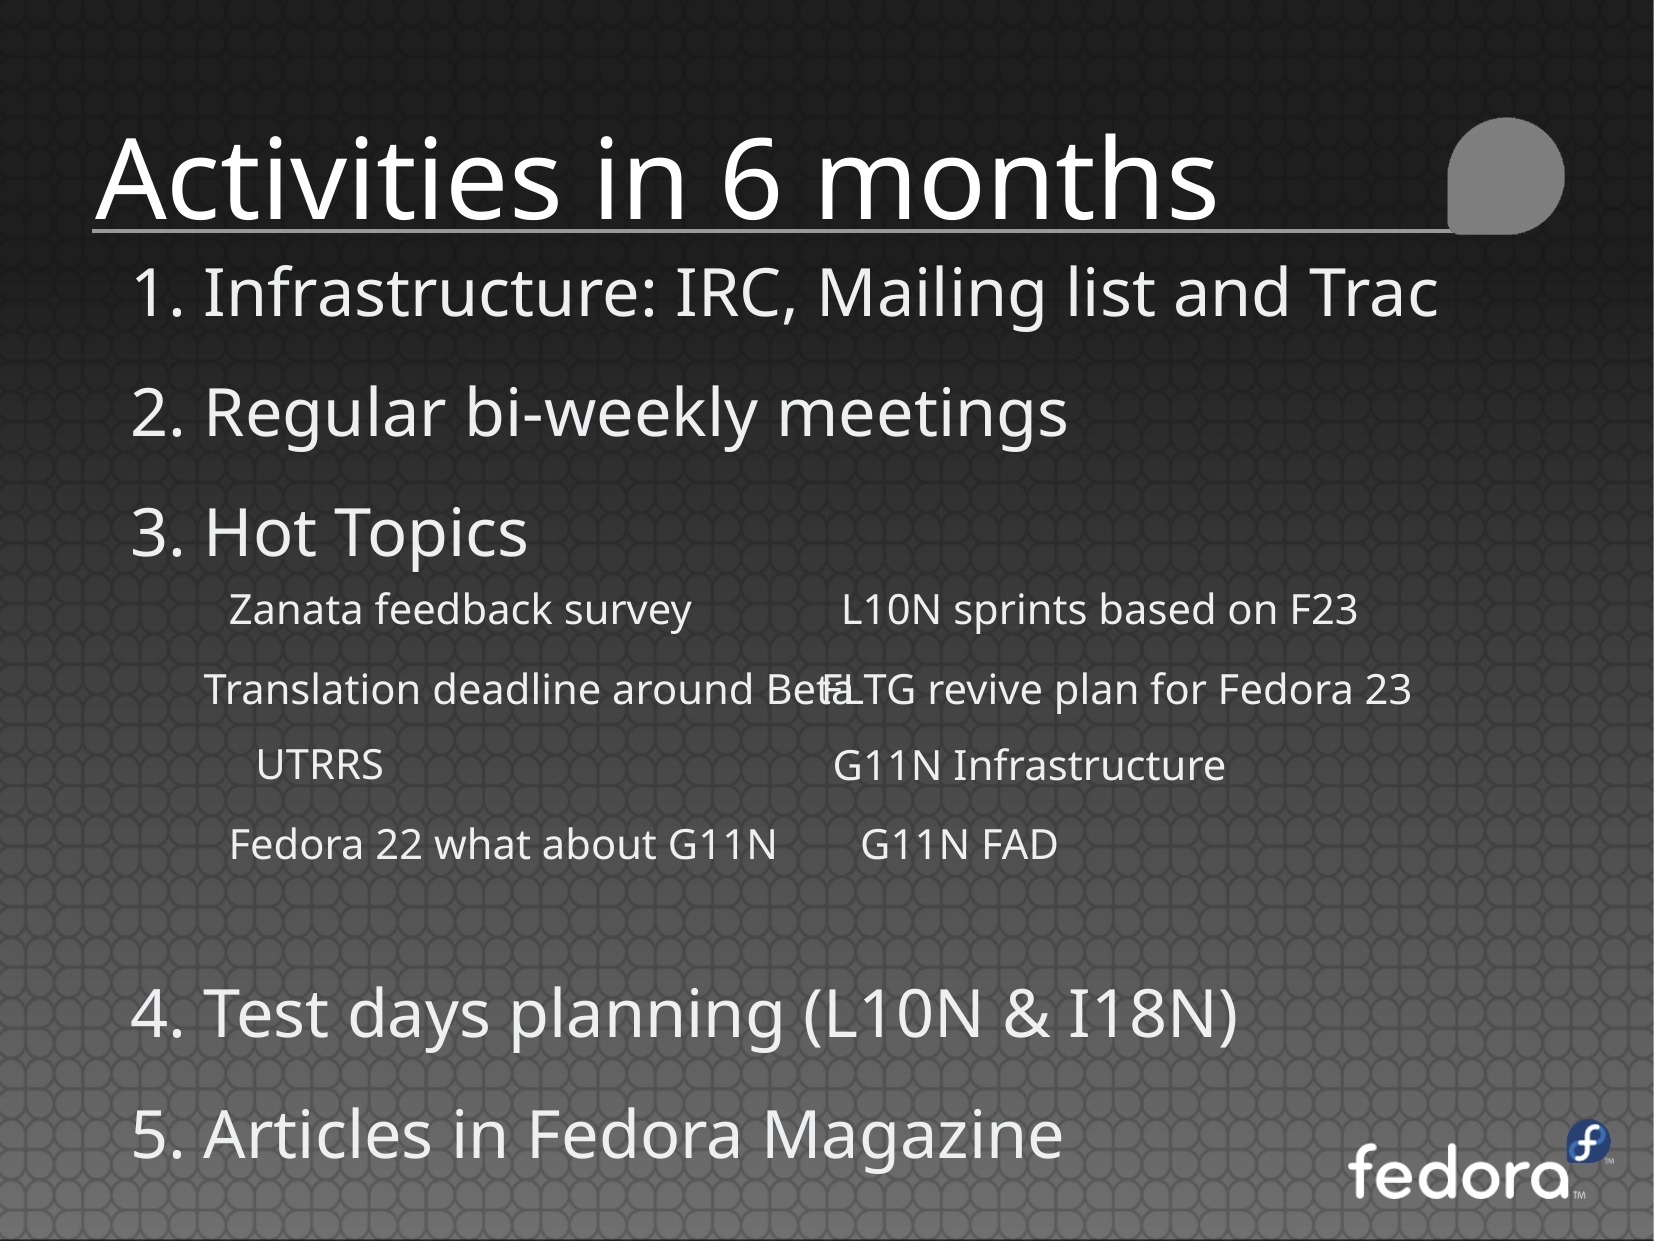

Activities in 6 months
# Infrastructure: IRC, Mailing list and Trac
 Regular bi-weekly meetings
 Hot Topics
 Test days planning (L10N & I18N)
 Articles in Fedora Magazine
Zanata feedback survey
L10N sprints based on F23
Translation deadline around Beta
FLTG revive plan for Fedora 23
UTRRS
G11N Infrastructure
Fedora 22 what about G11N
G11N FAD